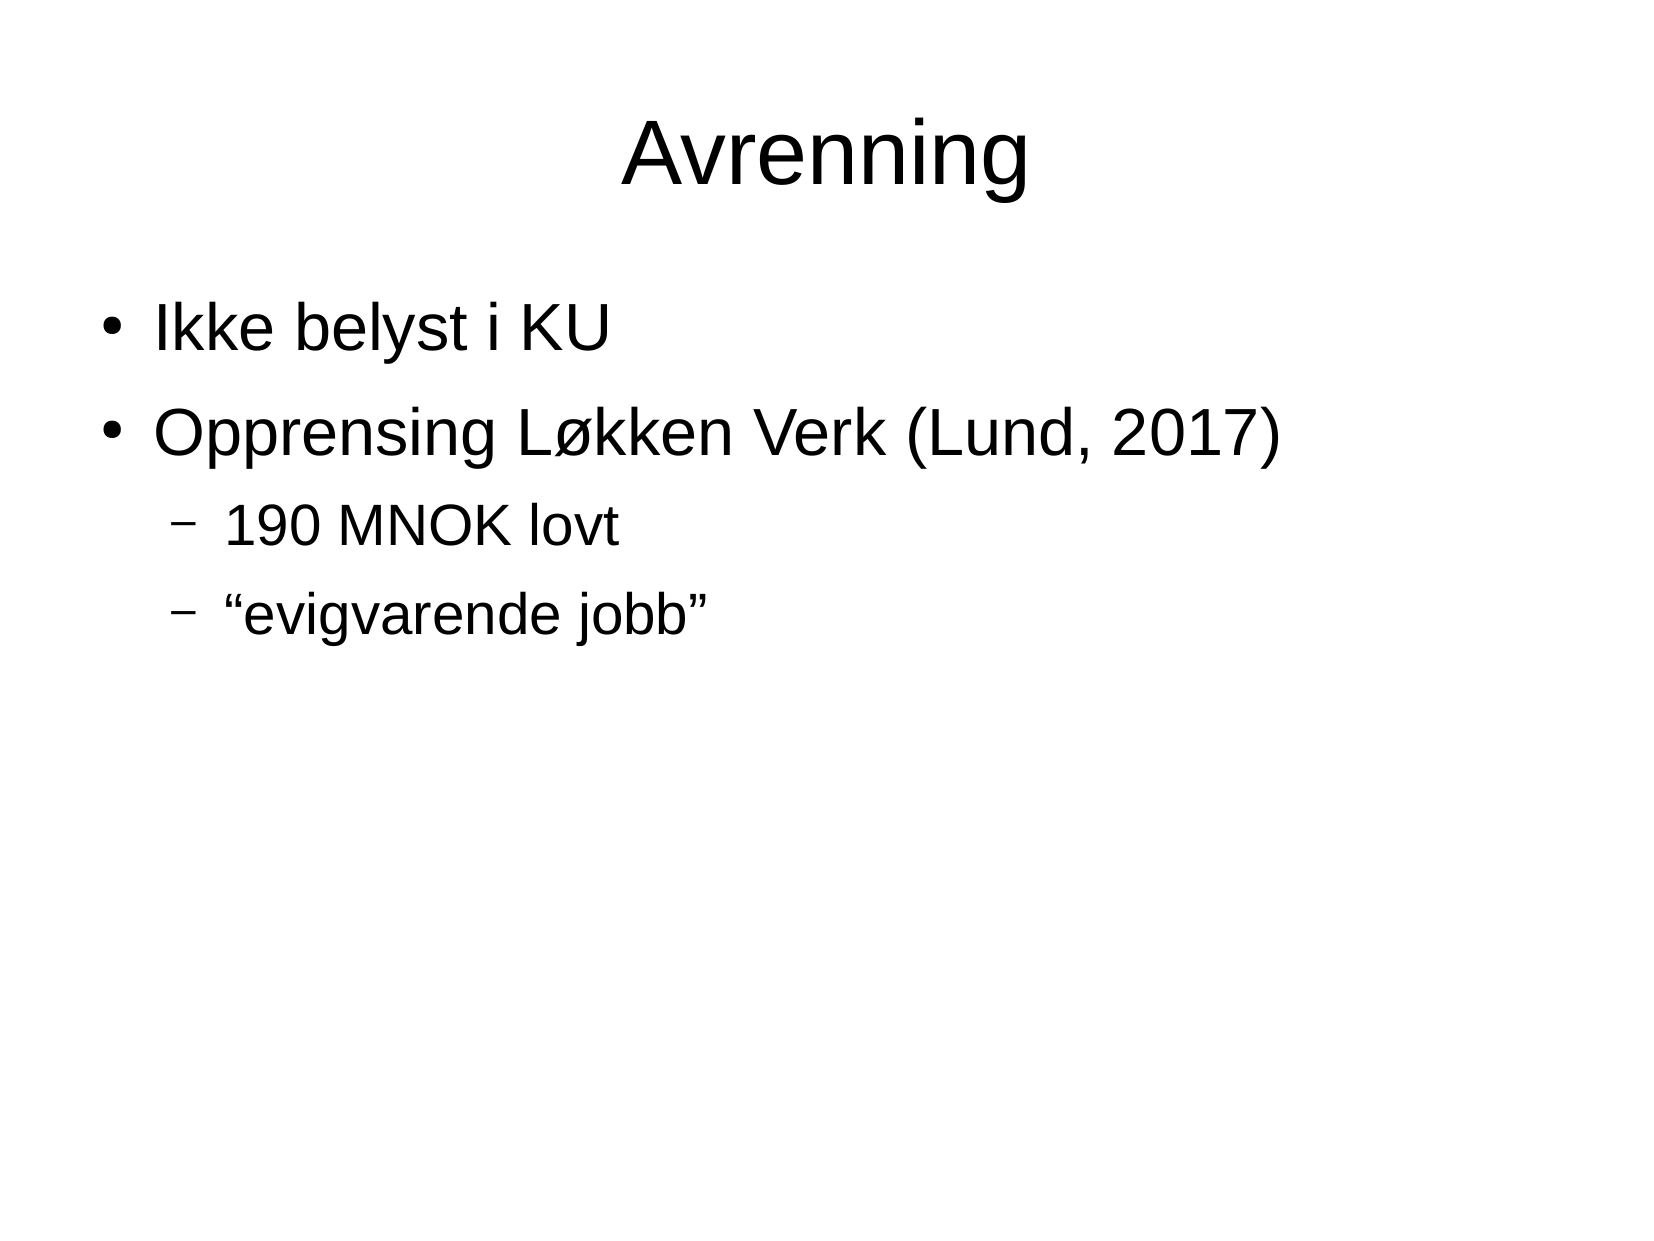

# Avrenning
Ikke belyst i KU
Opprensing Løkken Verk (Lund, 2017)
190 MNOK lovt
“evigvarende jobb”